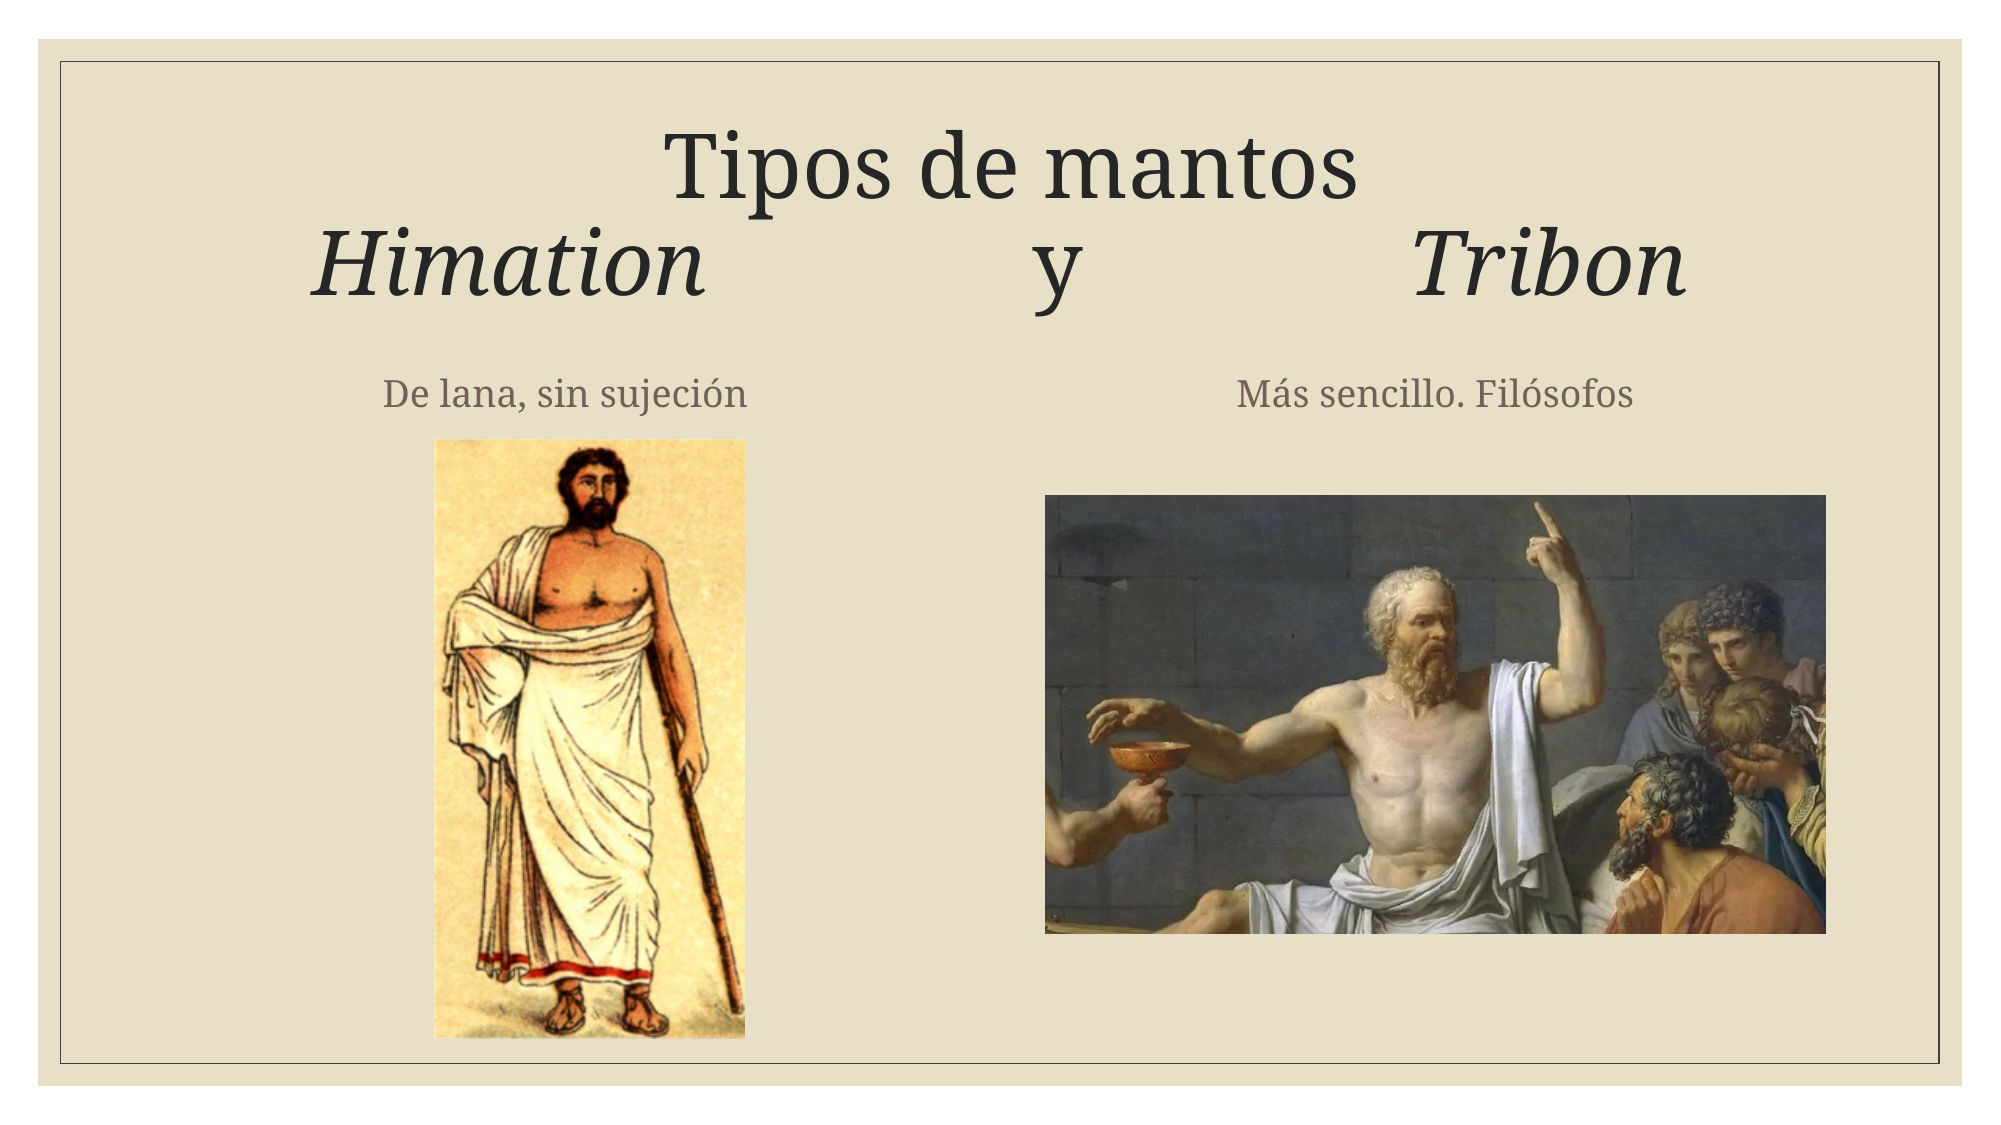

# Tipos de mantos Himation y Tribon
De lana, sin sujeción
Más sencillo. Filósofos